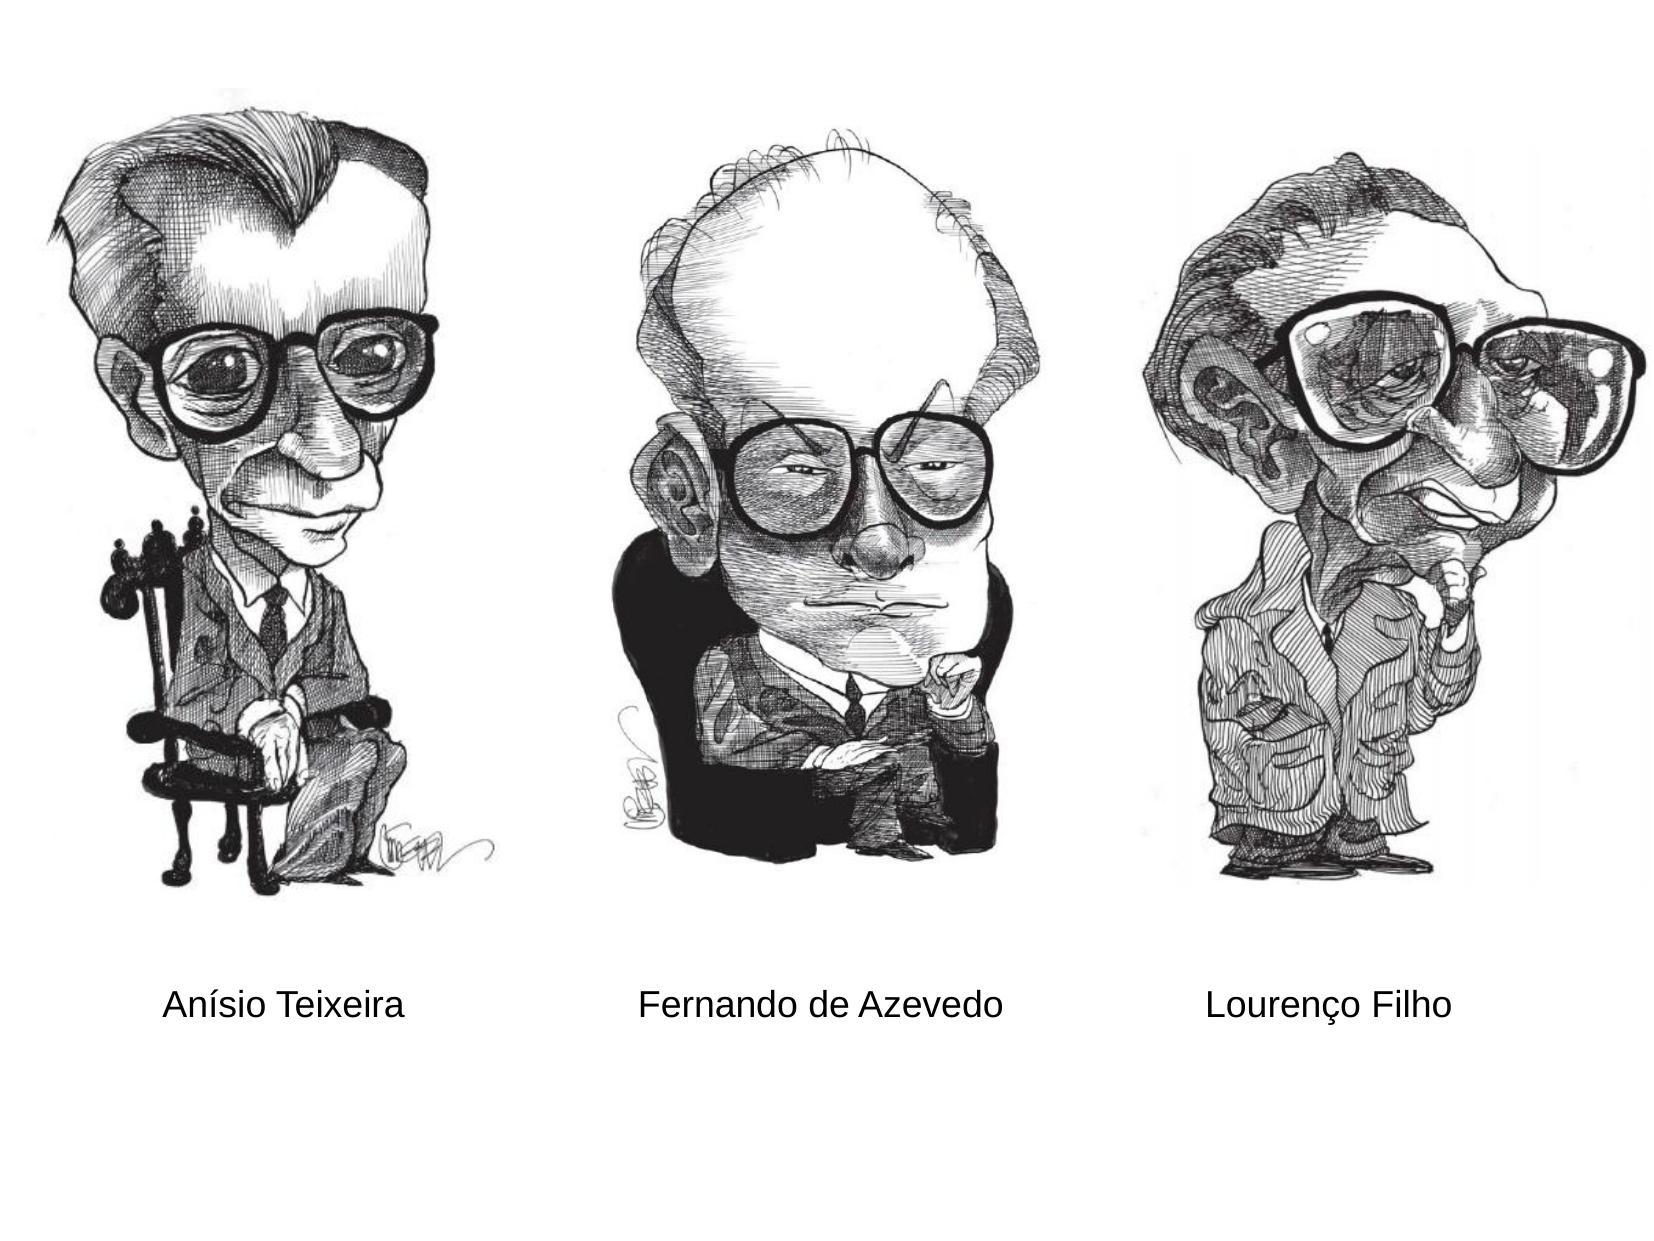

Anísio Teixeira
Fernando de Azevedo
Lourenço Filho